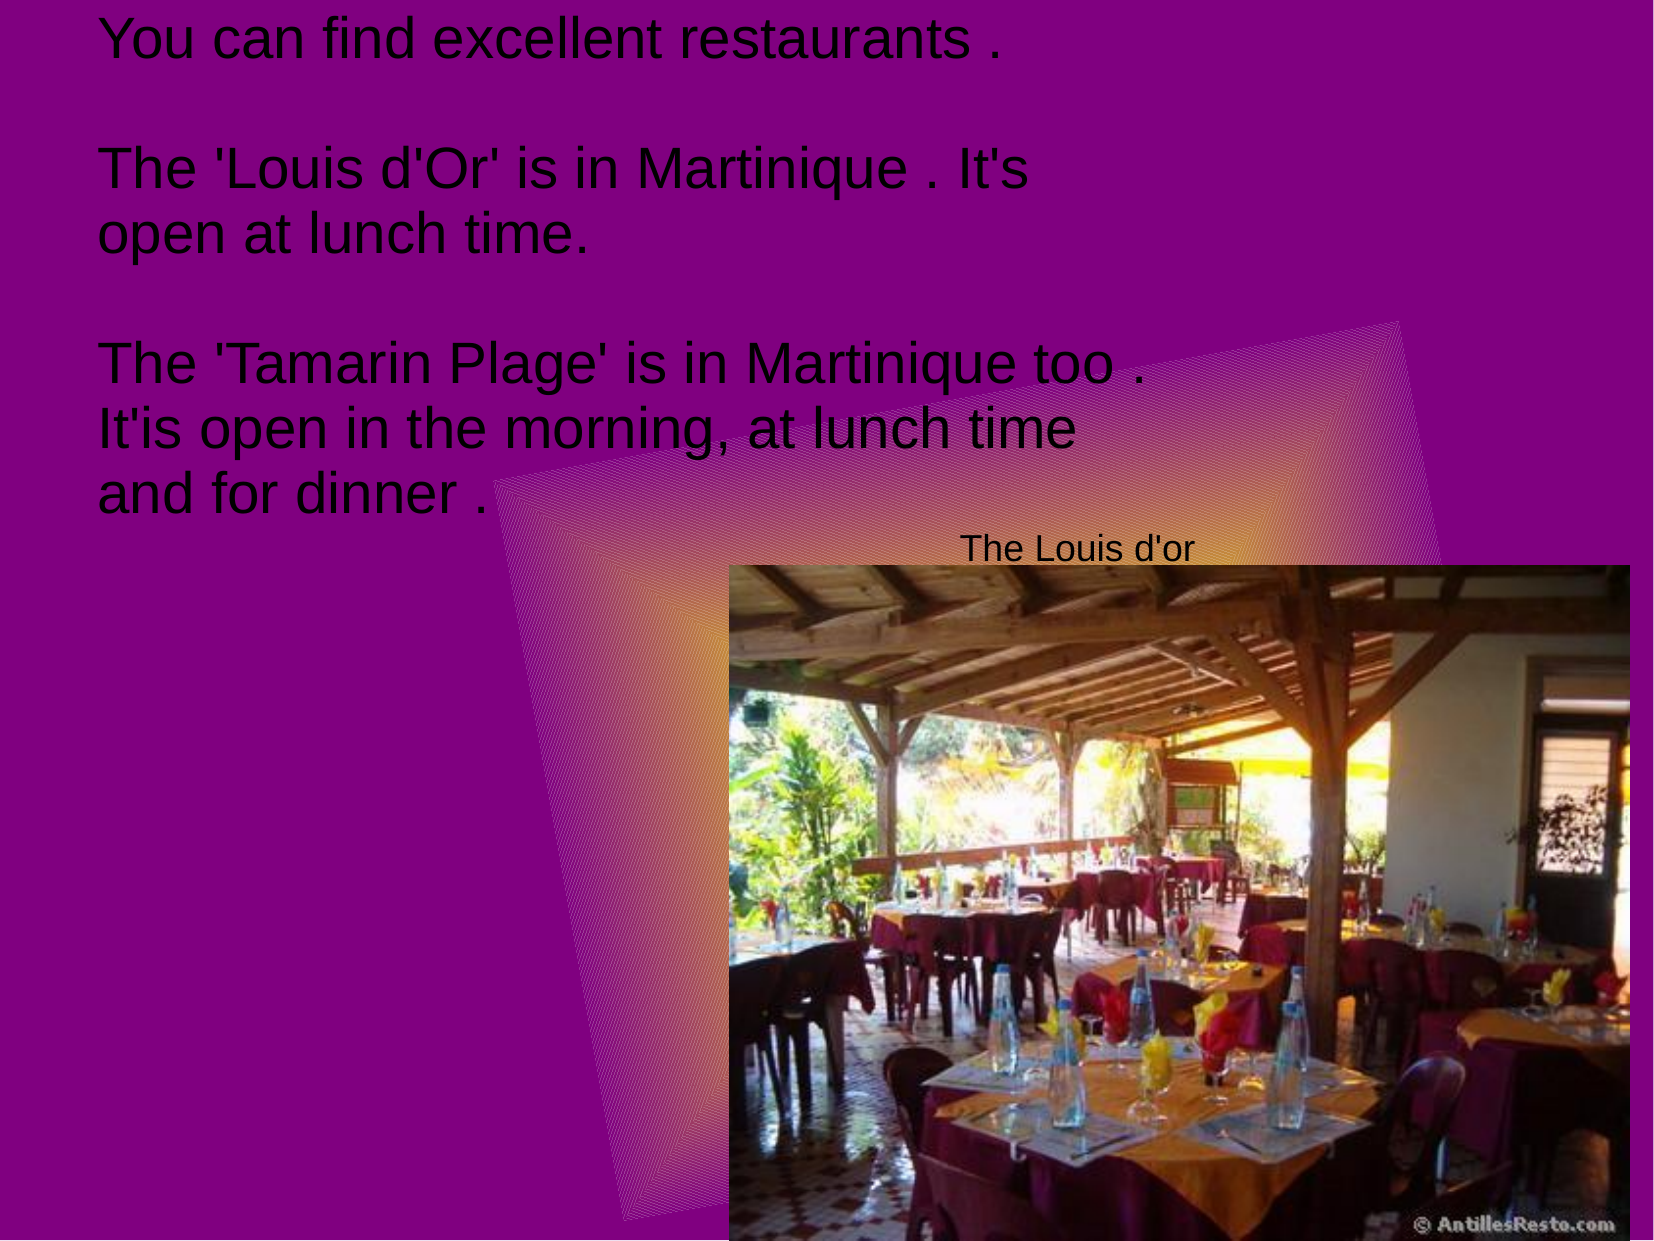

You can find excellent restaurants .
The 'Louis d'Or' is in Martinique . It's open at lunch time.
The 'Tamarin Plage' is in Martinique too . It'is open in the morning, at lunch time and for dinner .
The Louis d'or